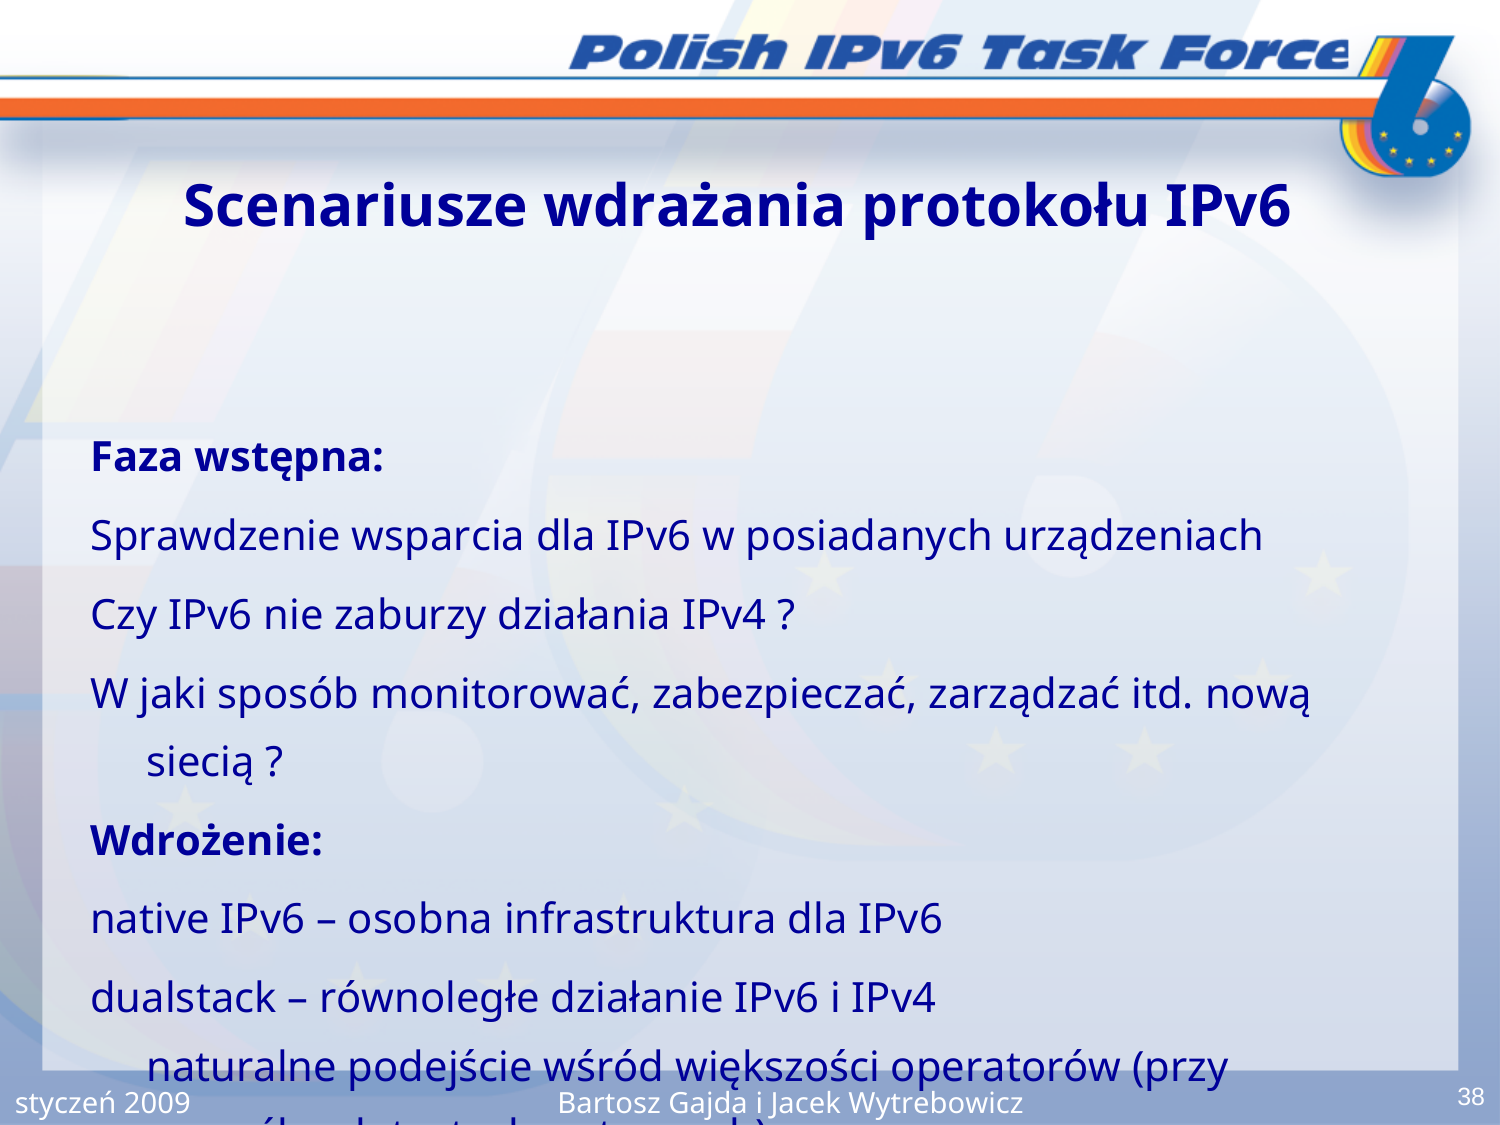

Scenariusze wdrażania protokołu IPv6
Faza wstępna:
Sprawdzenie wsparcia dla IPv6 w posiadanych urządzeniach
Czy IPv6 nie zaburzy działania IPv4 ?
W jaki sposób monitorować, zabezpieczać, zarządzać itd. nową siecią ?
Wdrożenie:
native IPv6 – osobna infrastruktura dla IPv6
dualstack – równoległe działanie IPv6 i IPv4
naturalne podejście wśród większości operatorów (przy pomyślnych testach wstępnych)
styczeń 2009
Bartosz Gajda i Jacek Wytrebowicz
38